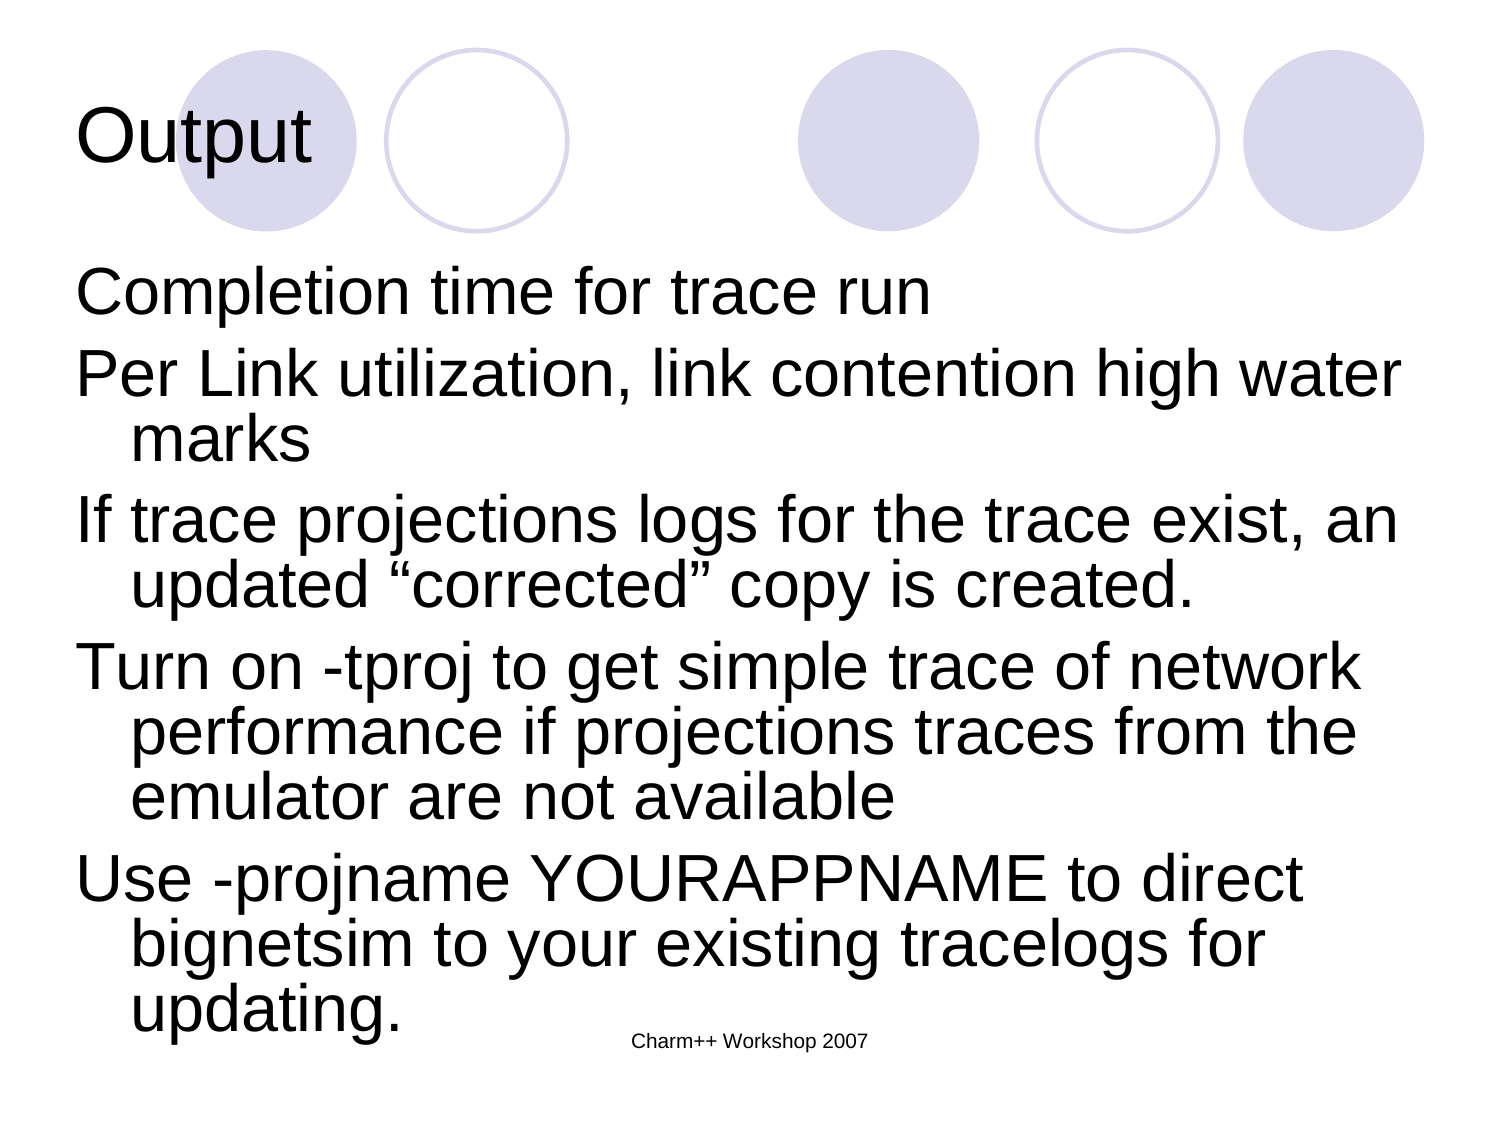

# Output
Completion time for trace run
Per Link utilization, link contention high water marks
If trace projections logs for the trace exist, an updated “corrected” copy is created.
Turn on -tproj to get simple trace of network performance if projections traces from the emulator are not available
Use -projname YOURAPPNAME to direct bignetsim to your existing tracelogs for updating.
Charm++ Workshop 2007